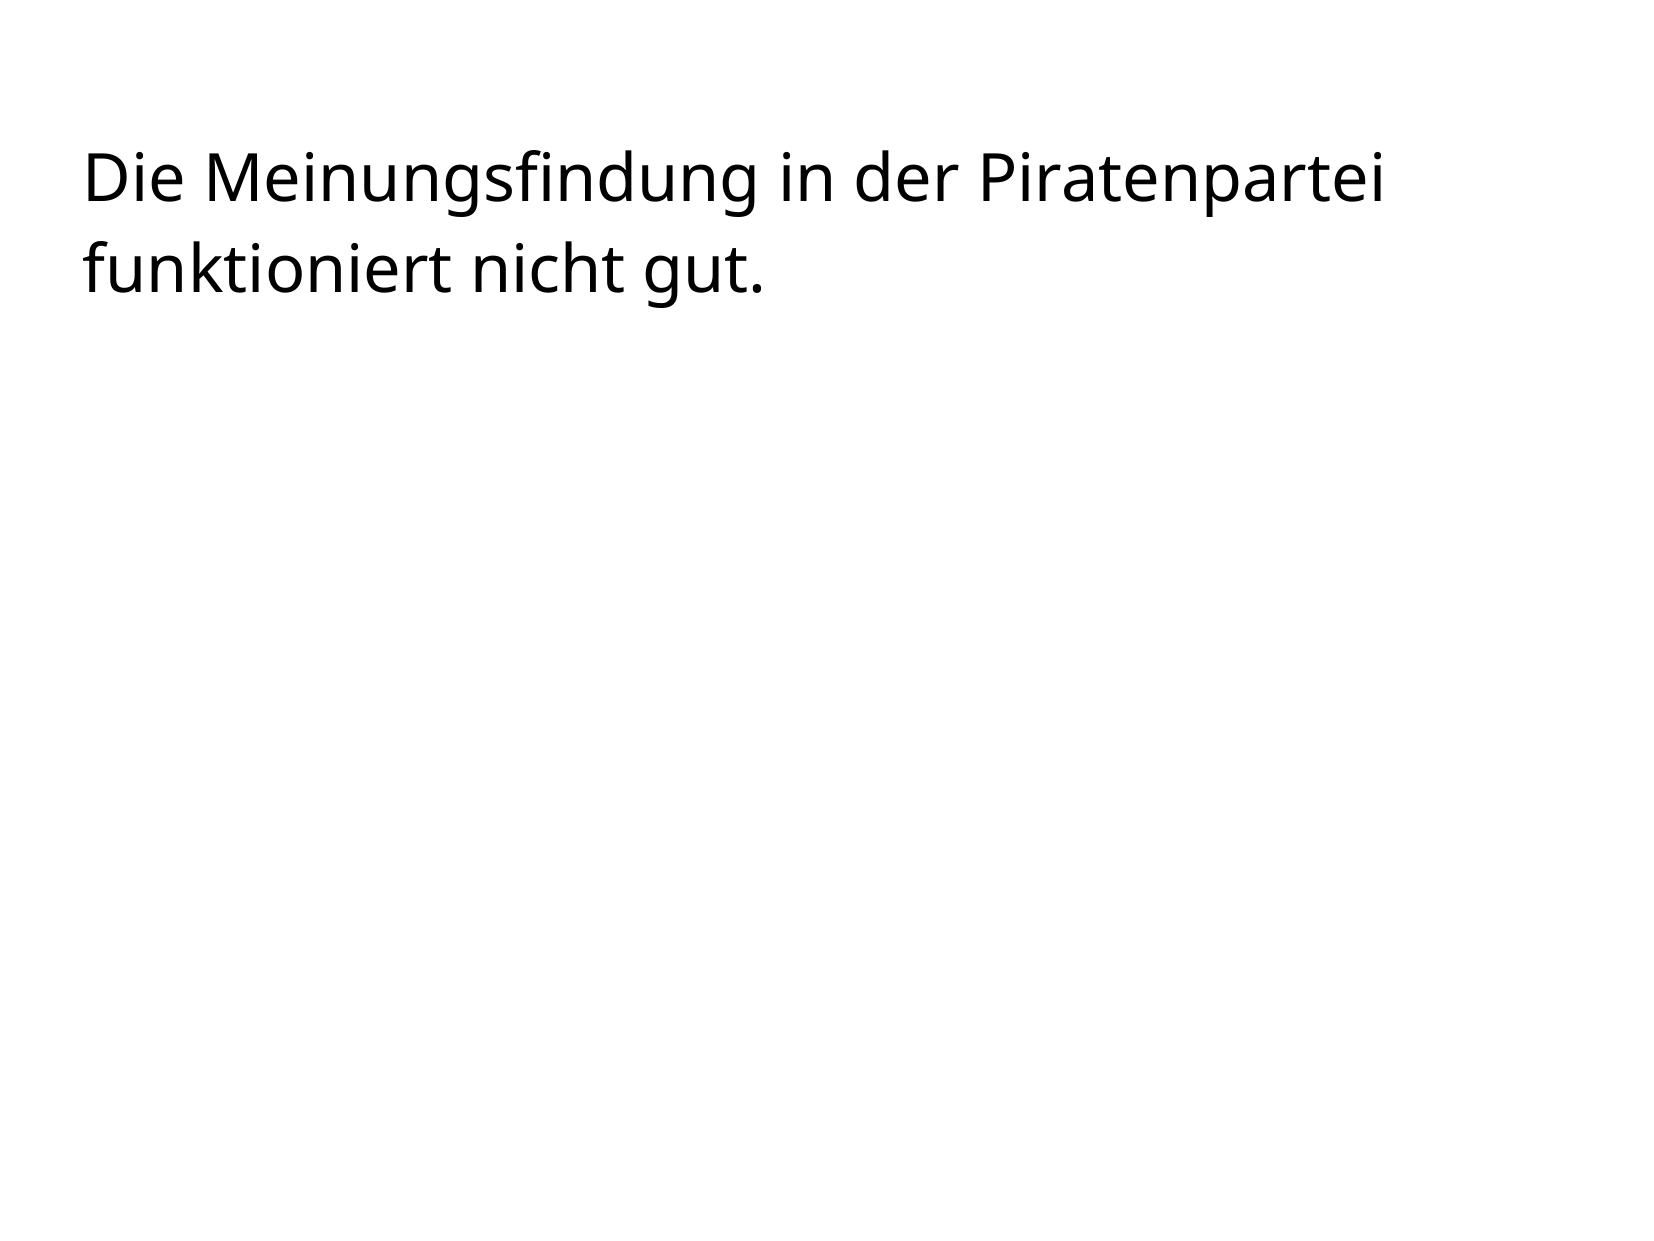

Die Meinungsfindung in der Piratenpartei funktioniert nicht gut.